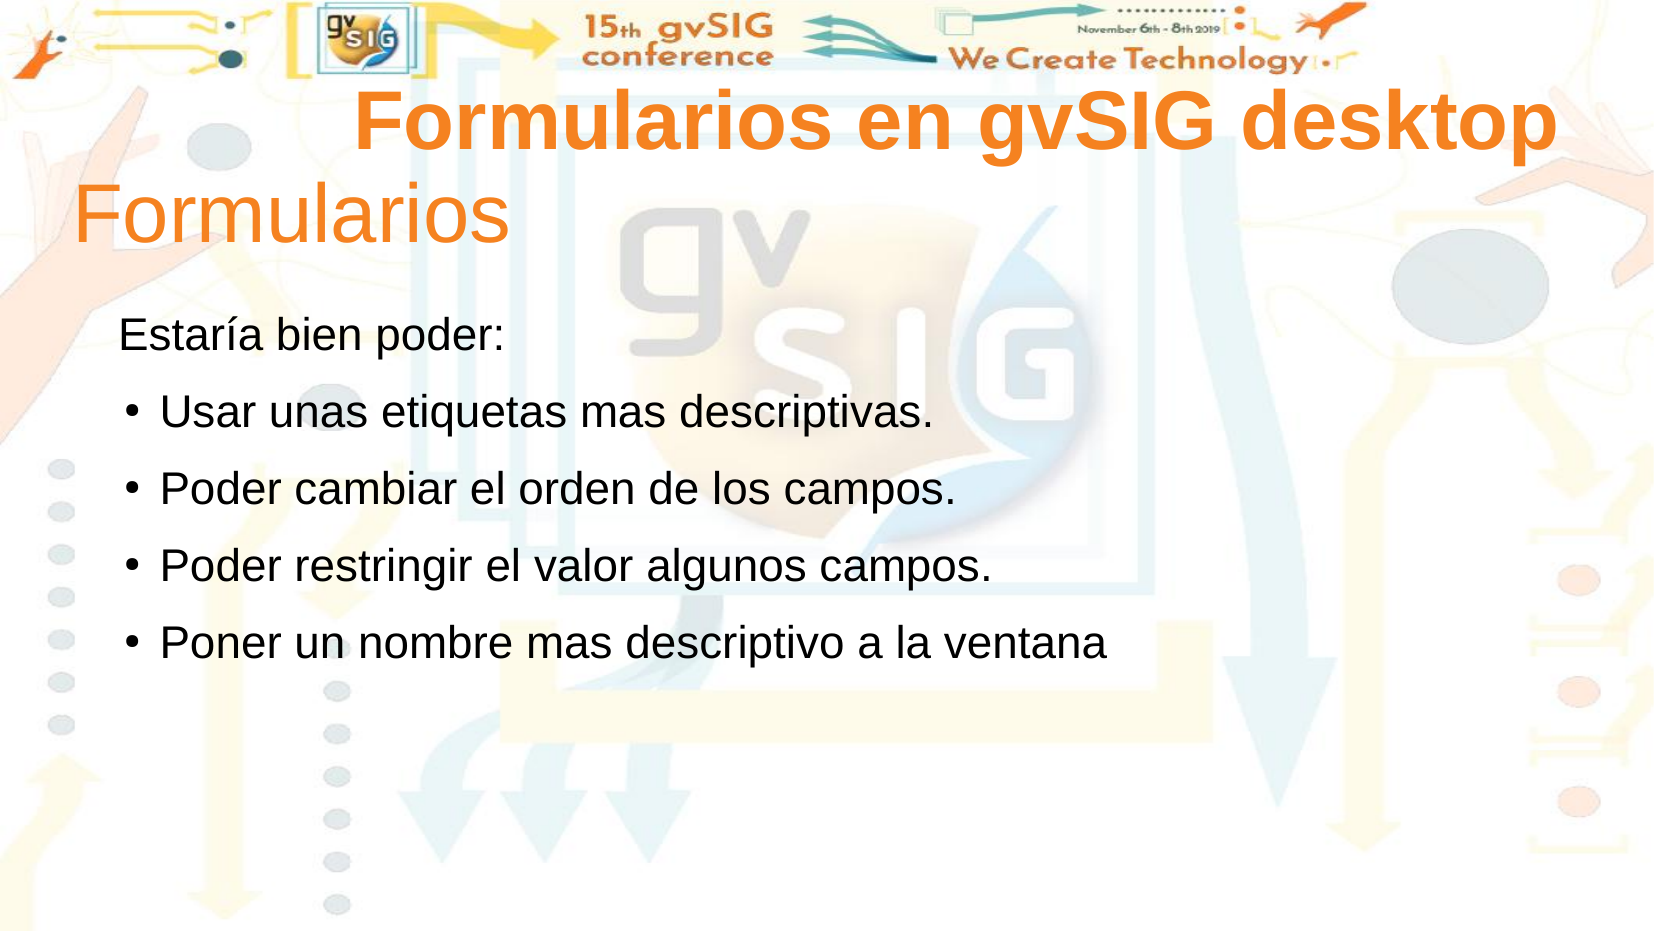

# Formularios en gvSIG desktop
Formularios
Estaría bien poder:
Usar unas etiquetas mas descriptivas.
Poder cambiar el orden de los campos.
Poder restringir el valor algunos campos.
Poner un nombre mas descriptivo a la ventana